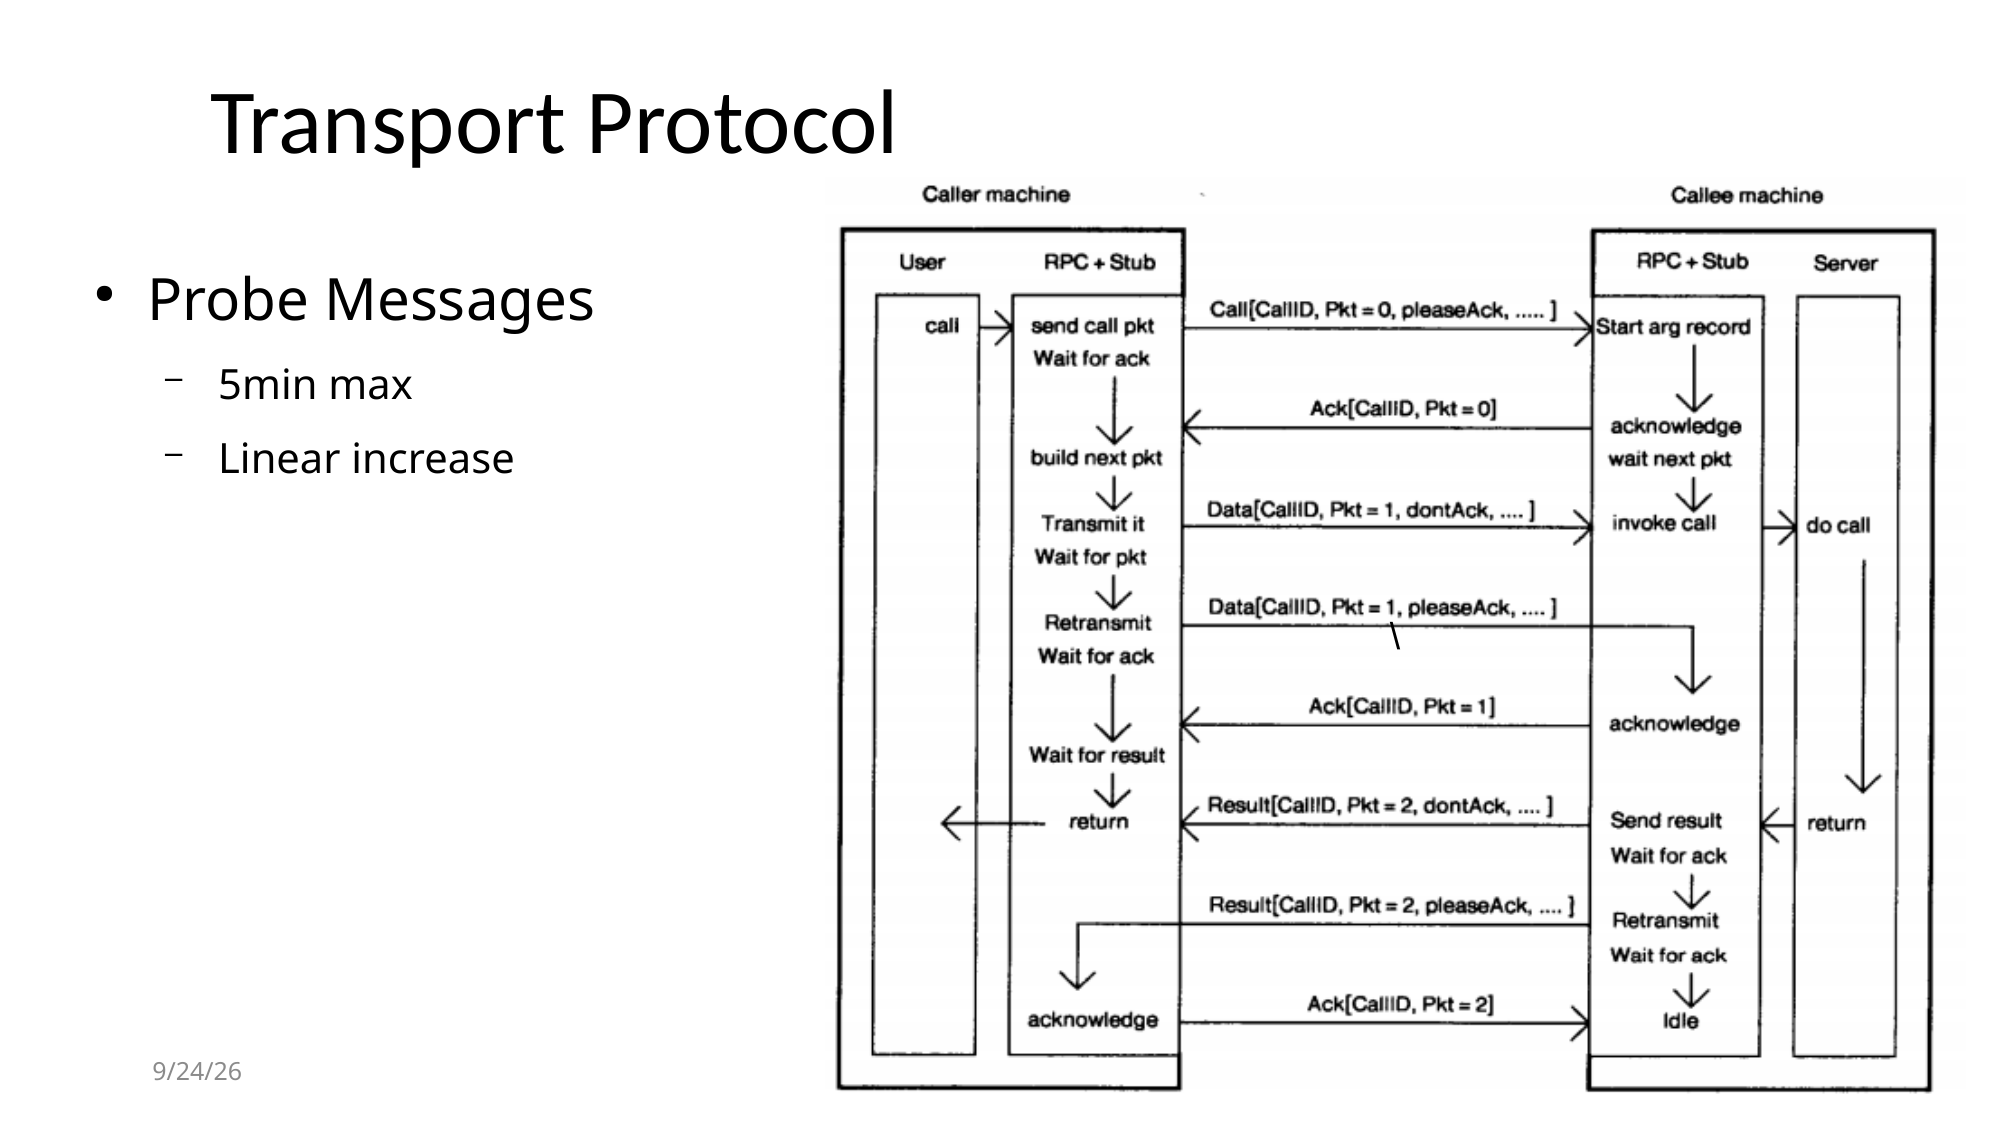

# Transport Protocol
\
Probe Messages
5min max
Linear increase
11